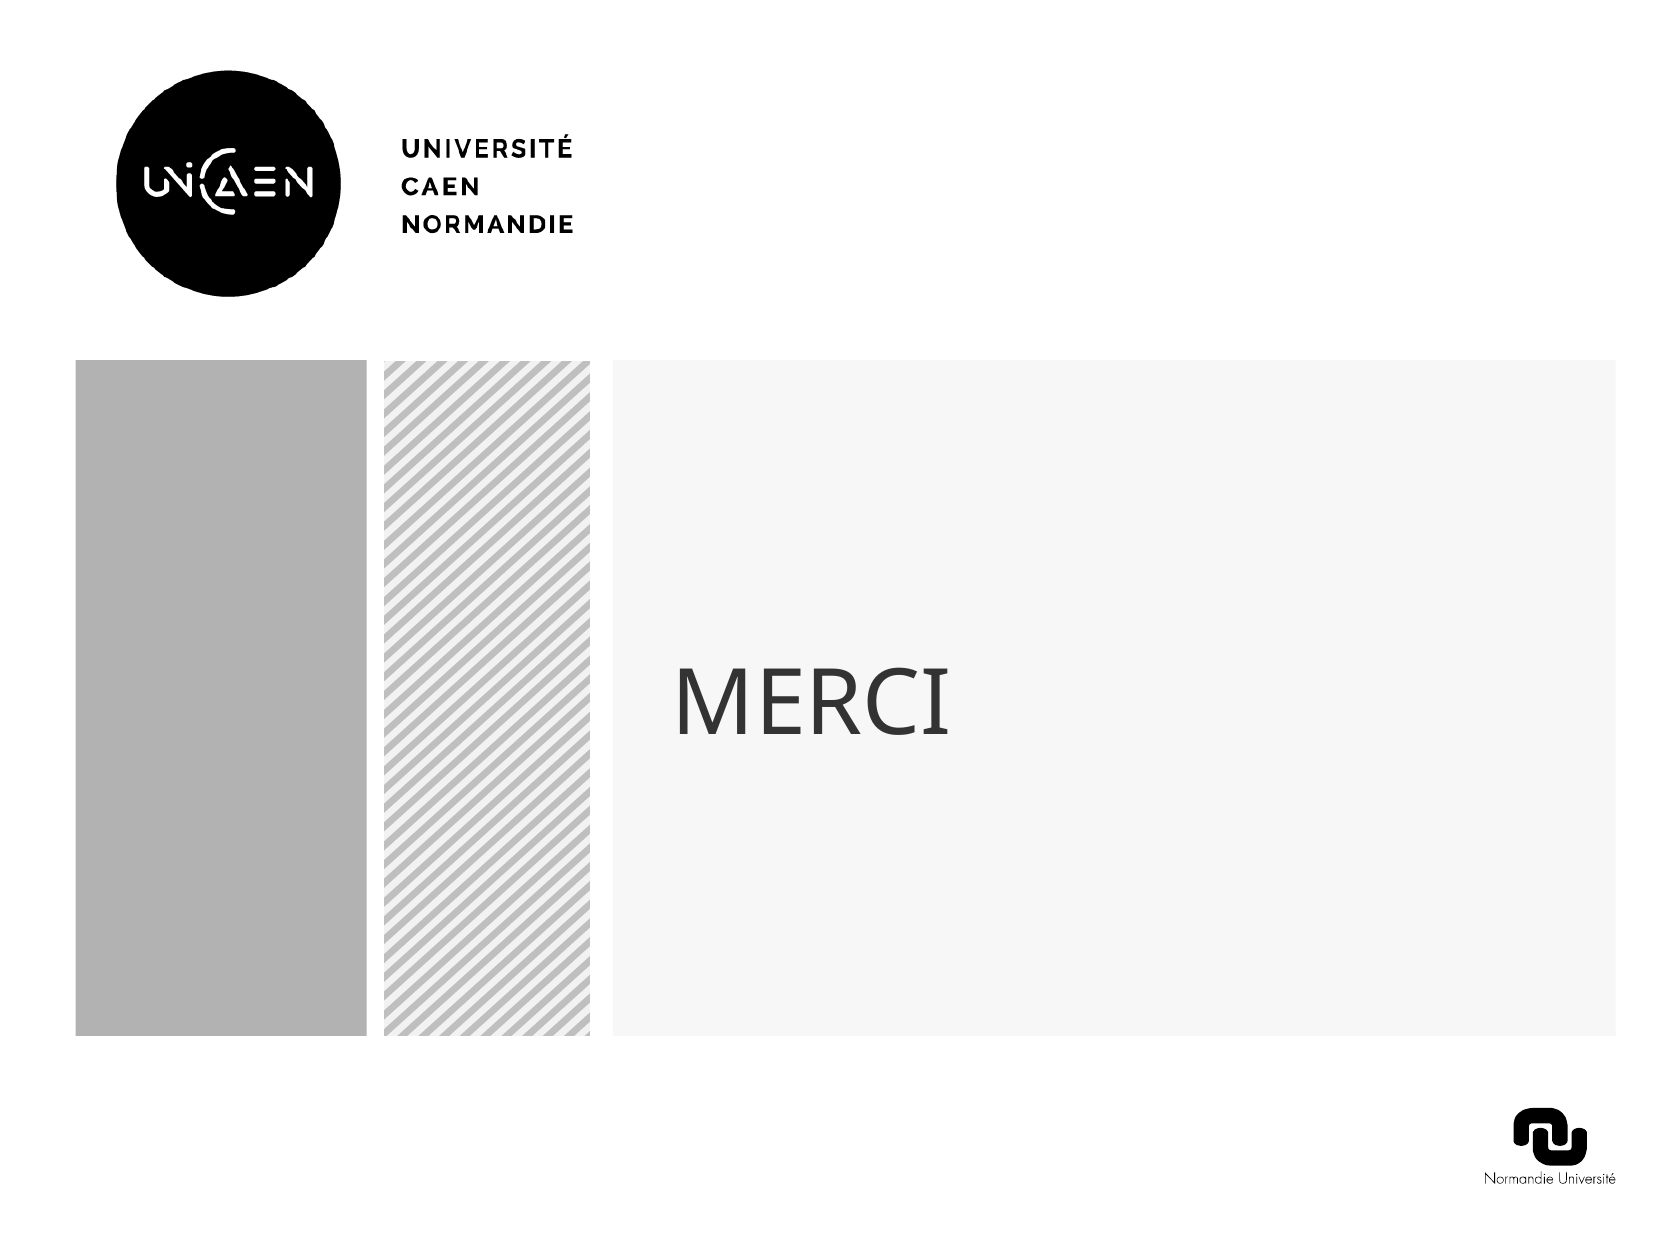

# MERCI
42
Découverte Ecampus pourn les personnels administratifs